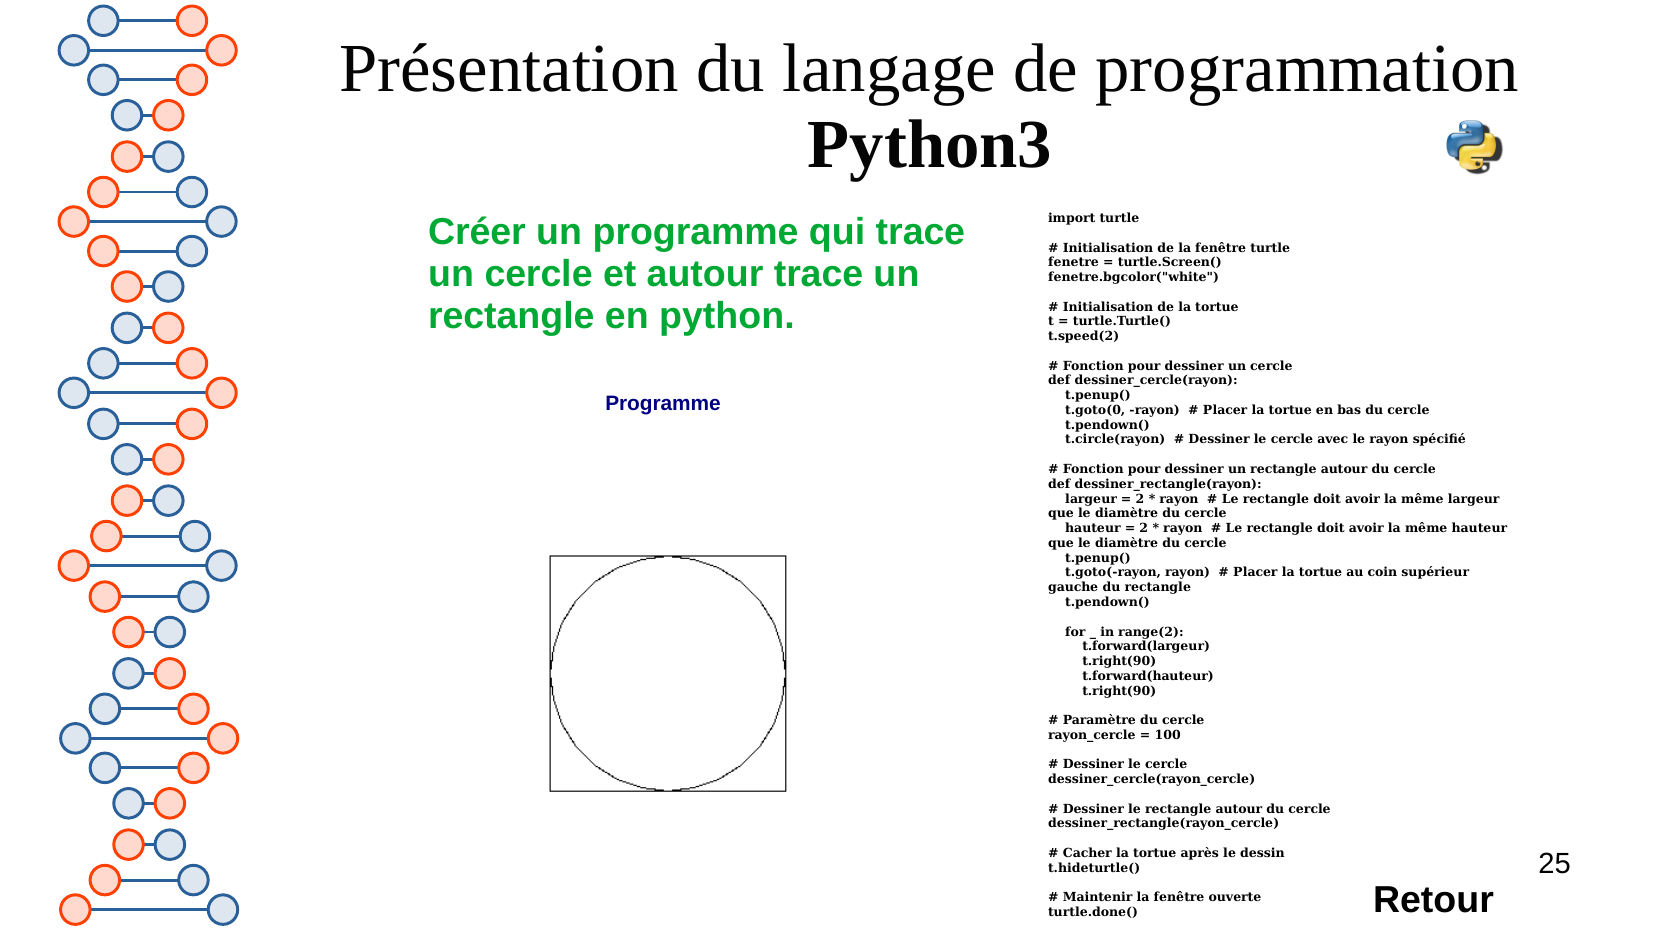

# Présentation du langage de programmation Python3
Créer un programme qui trace
un cercle et autour trace un
rectangle en python.
import turtle
# Initialisation de la fenêtre turtle
fenetre = turtle.Screen()
fenetre.bgcolor("white")
# Initialisation de la tortue
t = turtle.Turtle()
t.speed(2)
# Fonction pour dessiner un cercle
def dessiner_cercle(rayon):
 t.penup()
 t.goto(0, -rayon) # Placer la tortue en bas du cercle
 t.pendown()
 t.circle(rayon) # Dessiner le cercle avec le rayon spécifié
# Fonction pour dessiner un rectangle autour du cercle
def dessiner_rectangle(rayon):
 largeur = 2 * rayon # Le rectangle doit avoir la même largeur que le diamètre du cercle
 hauteur = 2 * rayon # Le rectangle doit avoir la même hauteur que le diamètre du cercle
 t.penup()
 t.goto(-rayon, rayon) # Placer la tortue au coin supérieur gauche du rectangle
 t.pendown()
 for _ in range(2):
 t.forward(largeur)
 t.right(90)
 t.forward(hauteur)
 t.right(90)
# Paramètre du cercle
rayon_cercle = 100
# Dessiner le cercle
dessiner_cercle(rayon_cercle)
# Dessiner le rectangle autour du cercle
dessiner_rectangle(rayon_cercle)
# Cacher la tortue après le dessin
t.hideturtle()
# Maintenir la fenêtre ouverte
turtle.done()
Programme
25
Retour